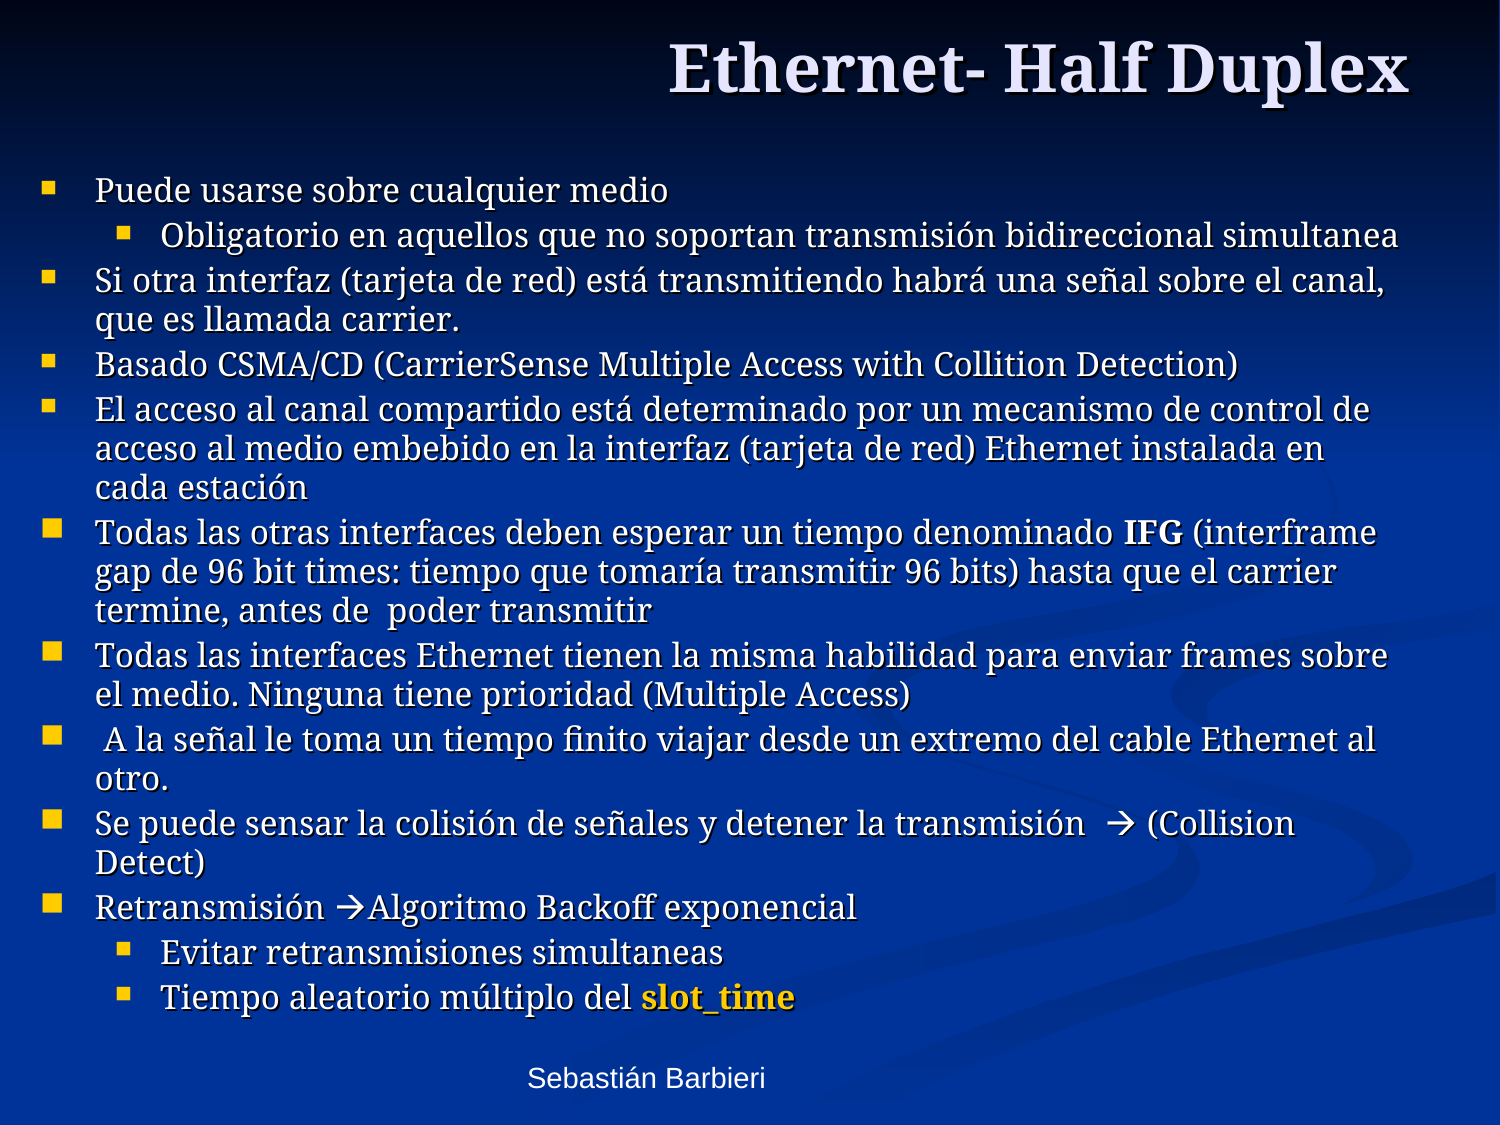

Ethernet- Half Duplex
# Puede usarse sobre cualquier medio
Obligatorio en aquellos que no soportan transmisión bidireccional simultanea
Si otra interfaz (tarjeta de red) está transmitiendo habrá una señal sobre el canal, que es llamada carrier.
Basado CSMA/CD (CarrierSense Multiple Access with Collition Detection)
El acceso al canal compartido está determinado por un mecanismo de control de acceso al medio embebido en la interfaz (tarjeta de red) Ethernet instalada en cada estación
Todas las otras interfaces deben esperar un tiempo denominado IFG (interframe gap de 96 bit times: tiempo que tomaría transmitir 96 bits) hasta que el carrier termine, antes de poder transmitir
Todas las interfaces Ethernet tienen la misma habilidad para enviar frames sobre el medio. Ninguna tiene prioridad (Multiple Access)
 A la señal le toma un tiempo finito viajar desde un extremo del cable Ethernet al otro.
Se puede sensar la colisión de señales y detener la transmisión  (Collision Detect)
Retransmisión Algoritmo Backoff exponencial
Evitar retransmisiones simultaneas
Tiempo aleatorio múltiplo del slot_time